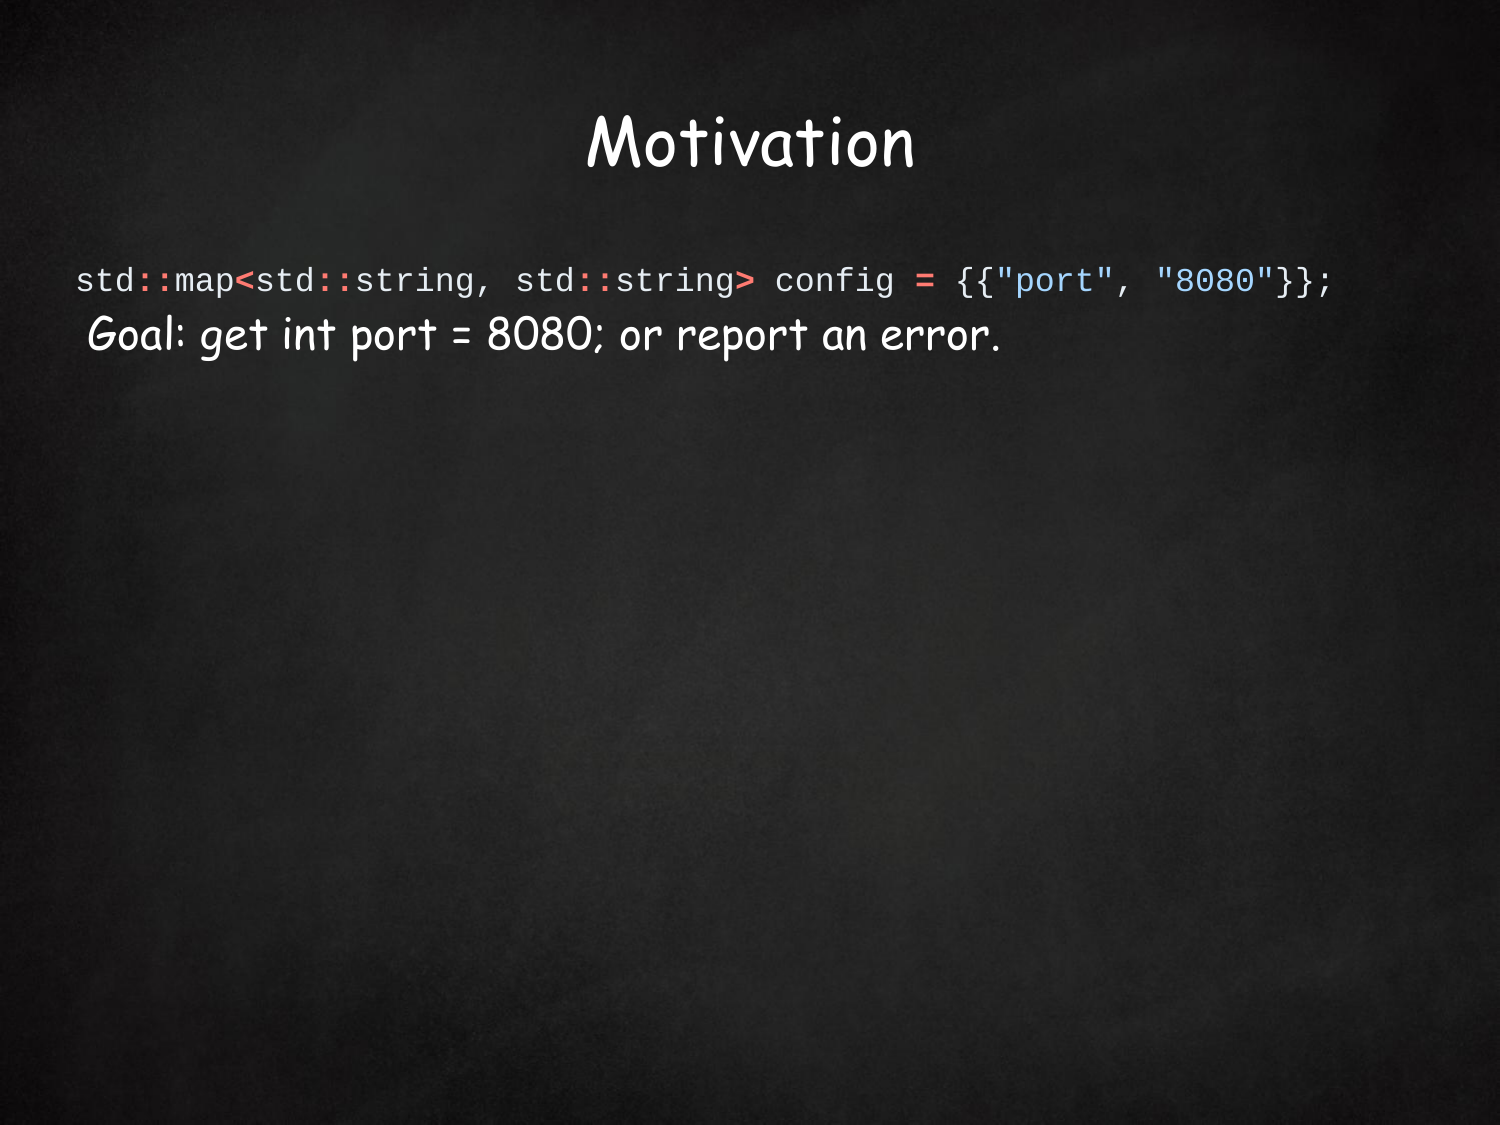

# Motivation
std::map<std::string, std::string> config = {{"port", "8080"}};
 Goal: get int port = 8080; or report an error.